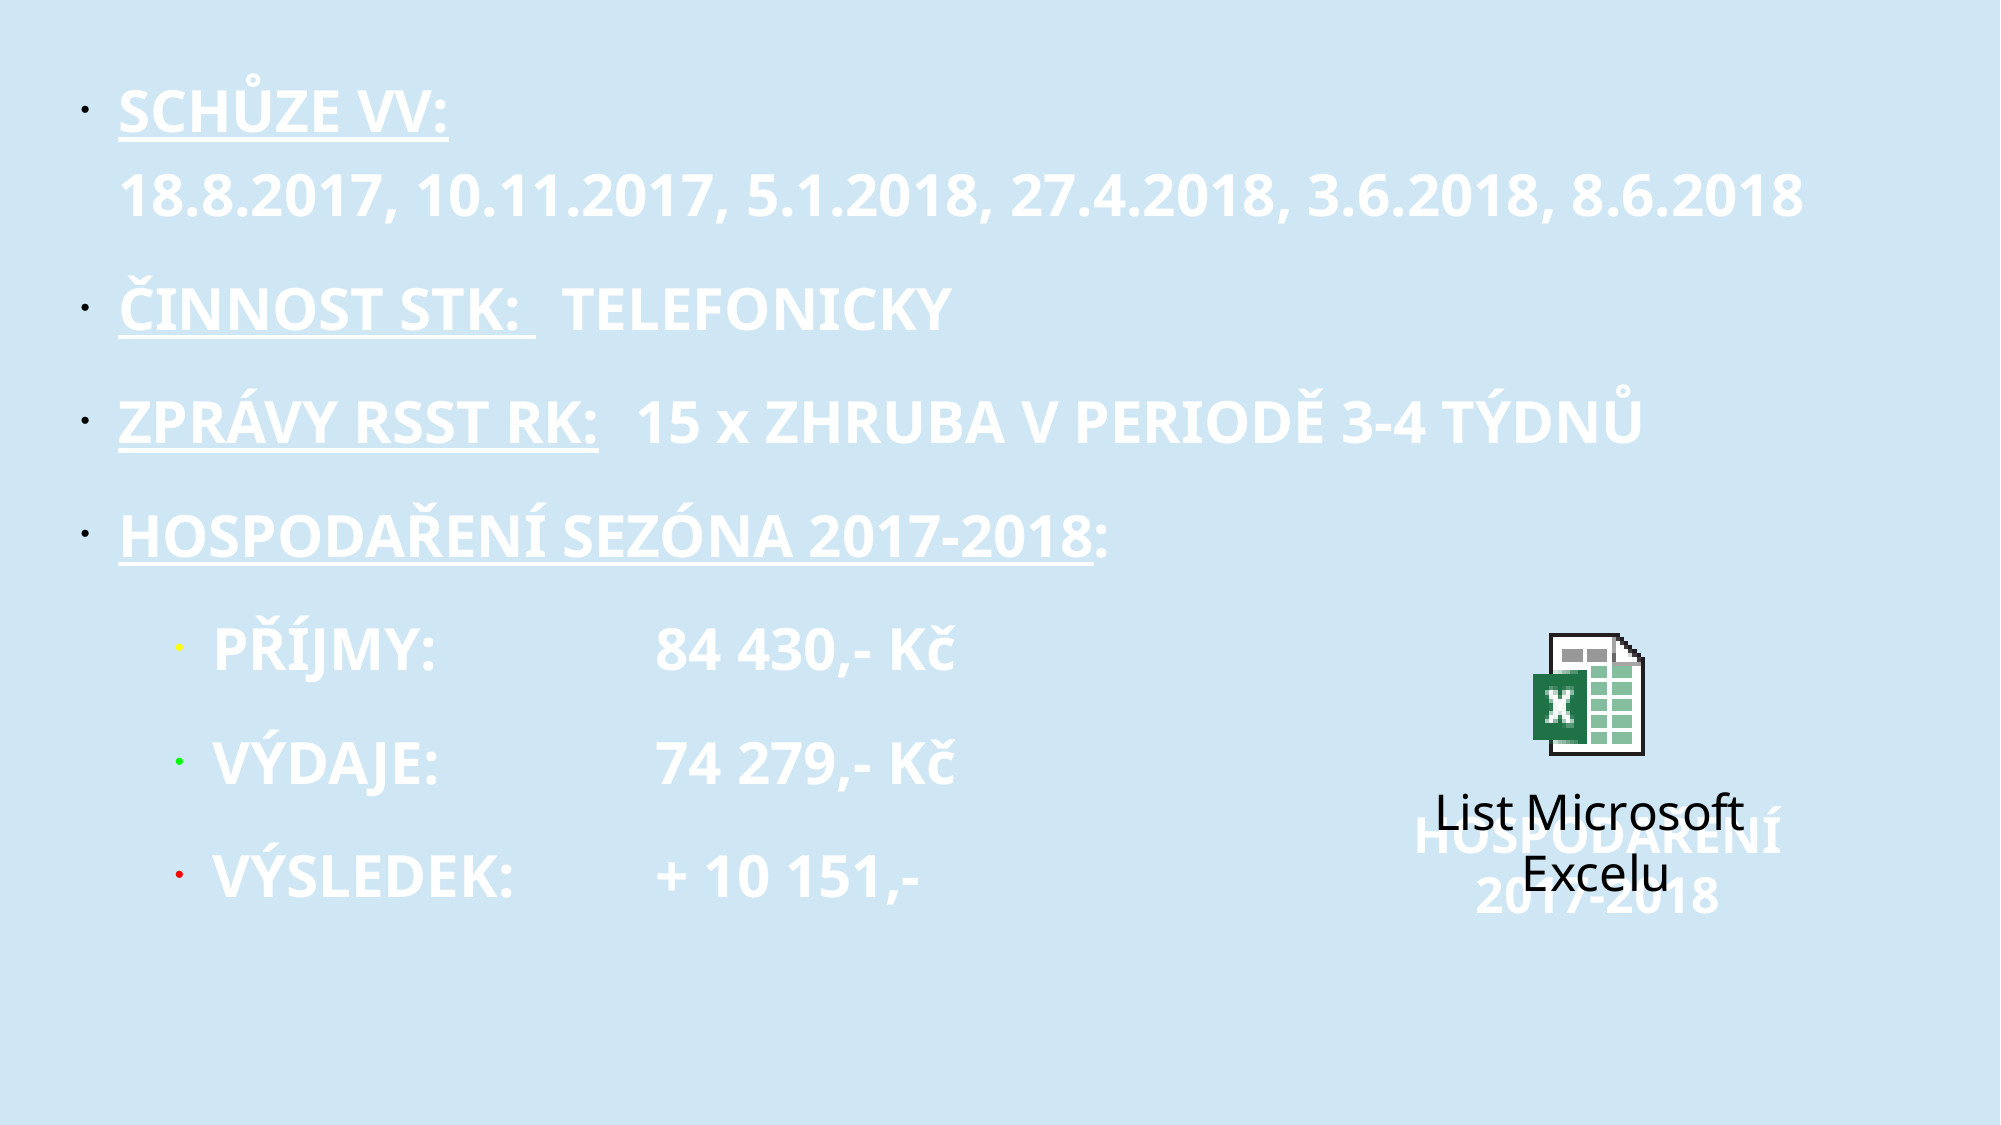

# SCHŮZE VV: 18.8.2017, 10.11.2017, 5.1.2018, 27.4.2018, 3.6.2018, 8.6.2018
ČINNOST STK: 	TELEFONICKY
ZPRÁVY RSST RK: 	15 x ZHRUBA V PERIODĚ 3-4 TÝDNŮ
HOSPODAŘENÍ SEZÓNA 2017-2018:
PŘÍJMY:			84 430,- Kč
VÝDAJE:			74 279,- Kč
VÝSLEDEK:		+ 10 151,-
HOSPODAŘENÍ 2017-2018